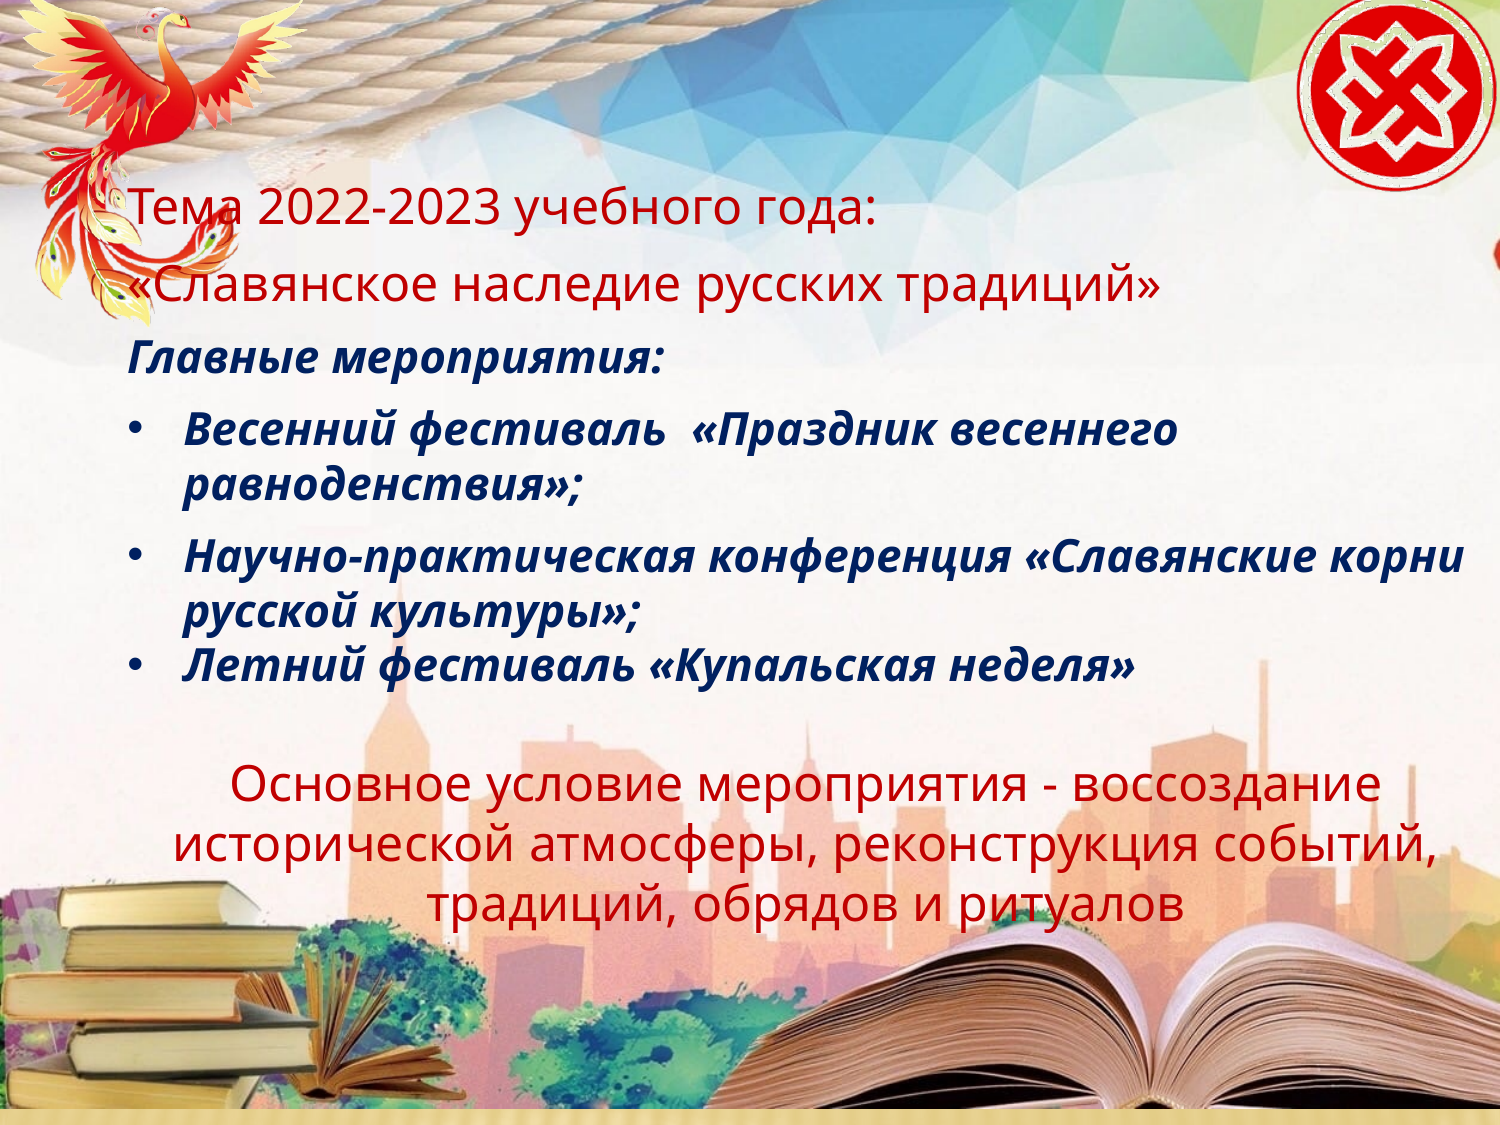

Тема 2022-2023 учебного года:
«Славянское наследие русских традиций»
Главные мероприятия:
Весенний фестиваль «Праздник весеннего равноденствия»;
Научно-практическая конференция «Славянские корни русской культуры»;
Летний фестиваль «Купальская неделя»
Основное условие мероприятия - воссоздание исторической атмосферы, реконструкция событий, традиций, обрядов и ритуалов